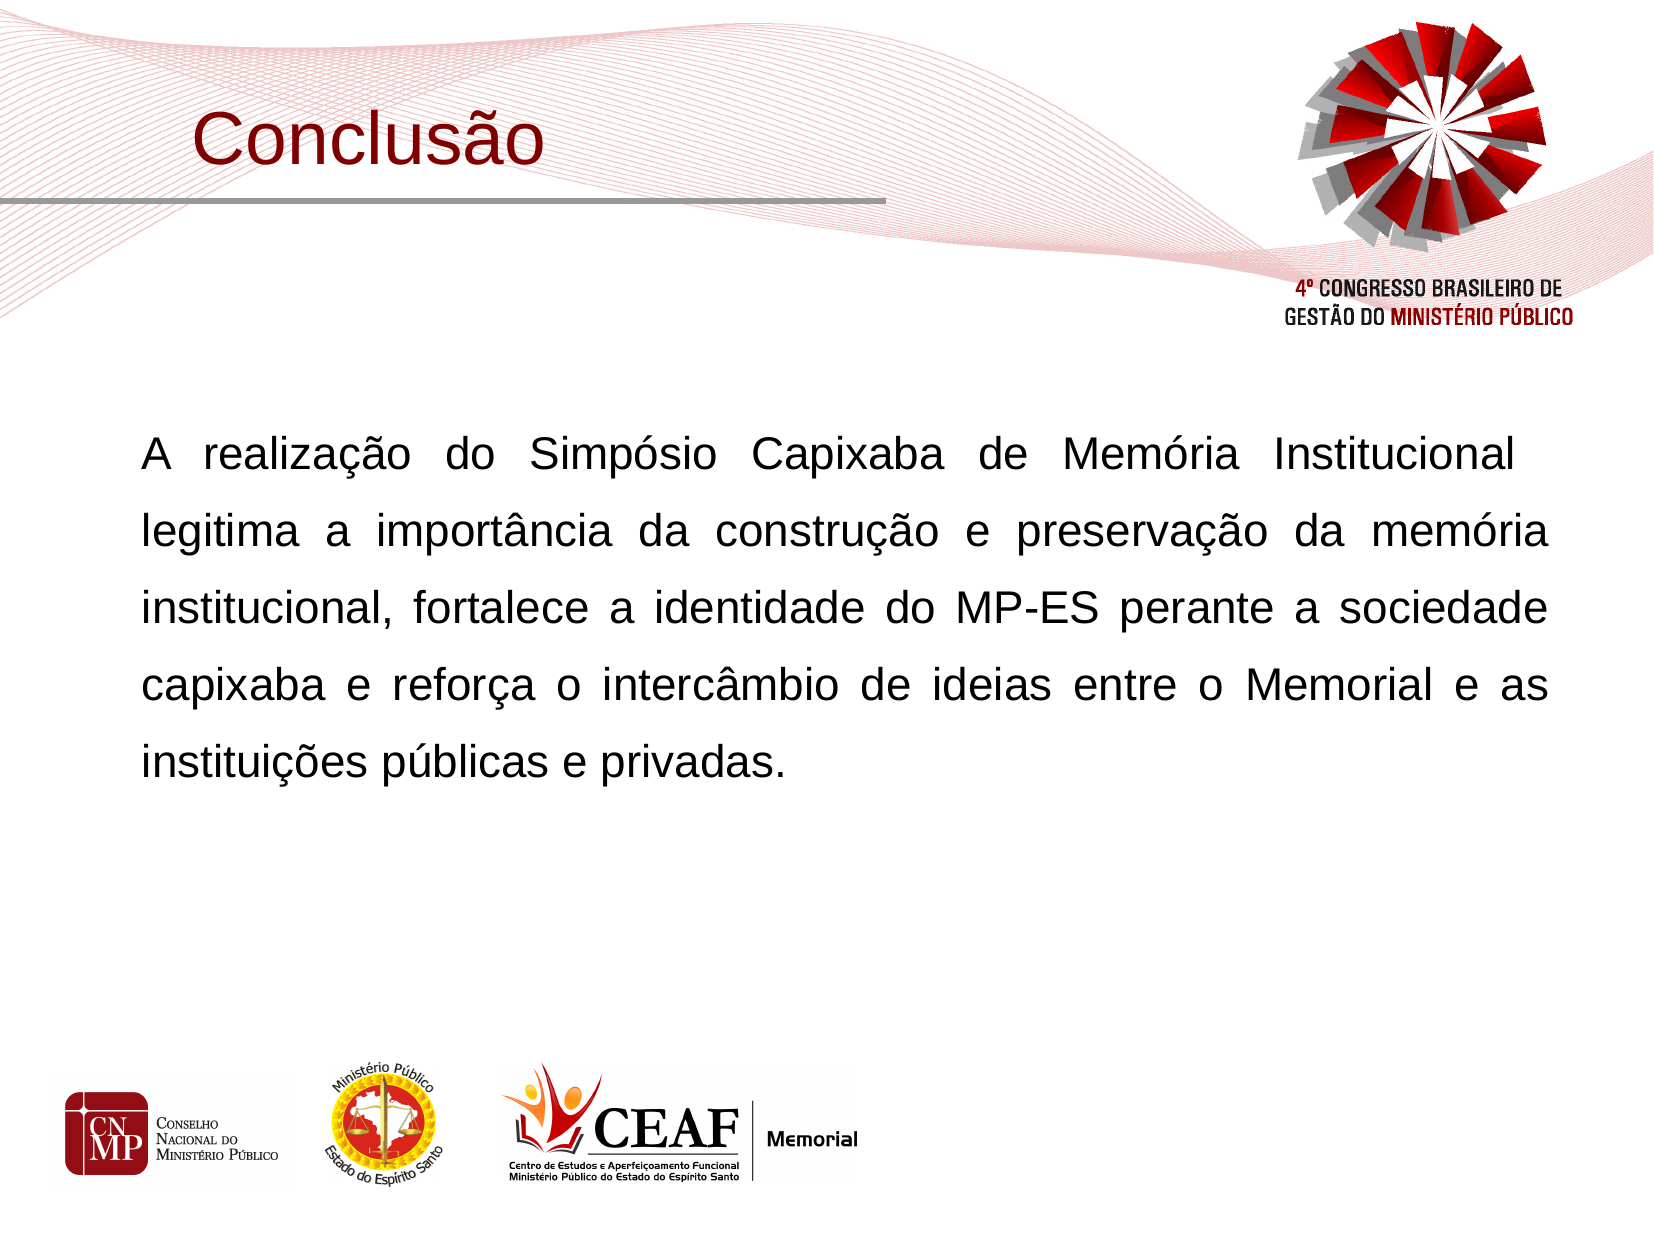

Conclusão
A realização do Simpósio Capixaba de Memória Institucional legitima a importância da construção e preservação da memória institucional, fortalece a identidade do MP-ES perante a sociedade capixaba e reforça o intercâmbio de ideias entre o Memorial e as instituições públicas e privadas.